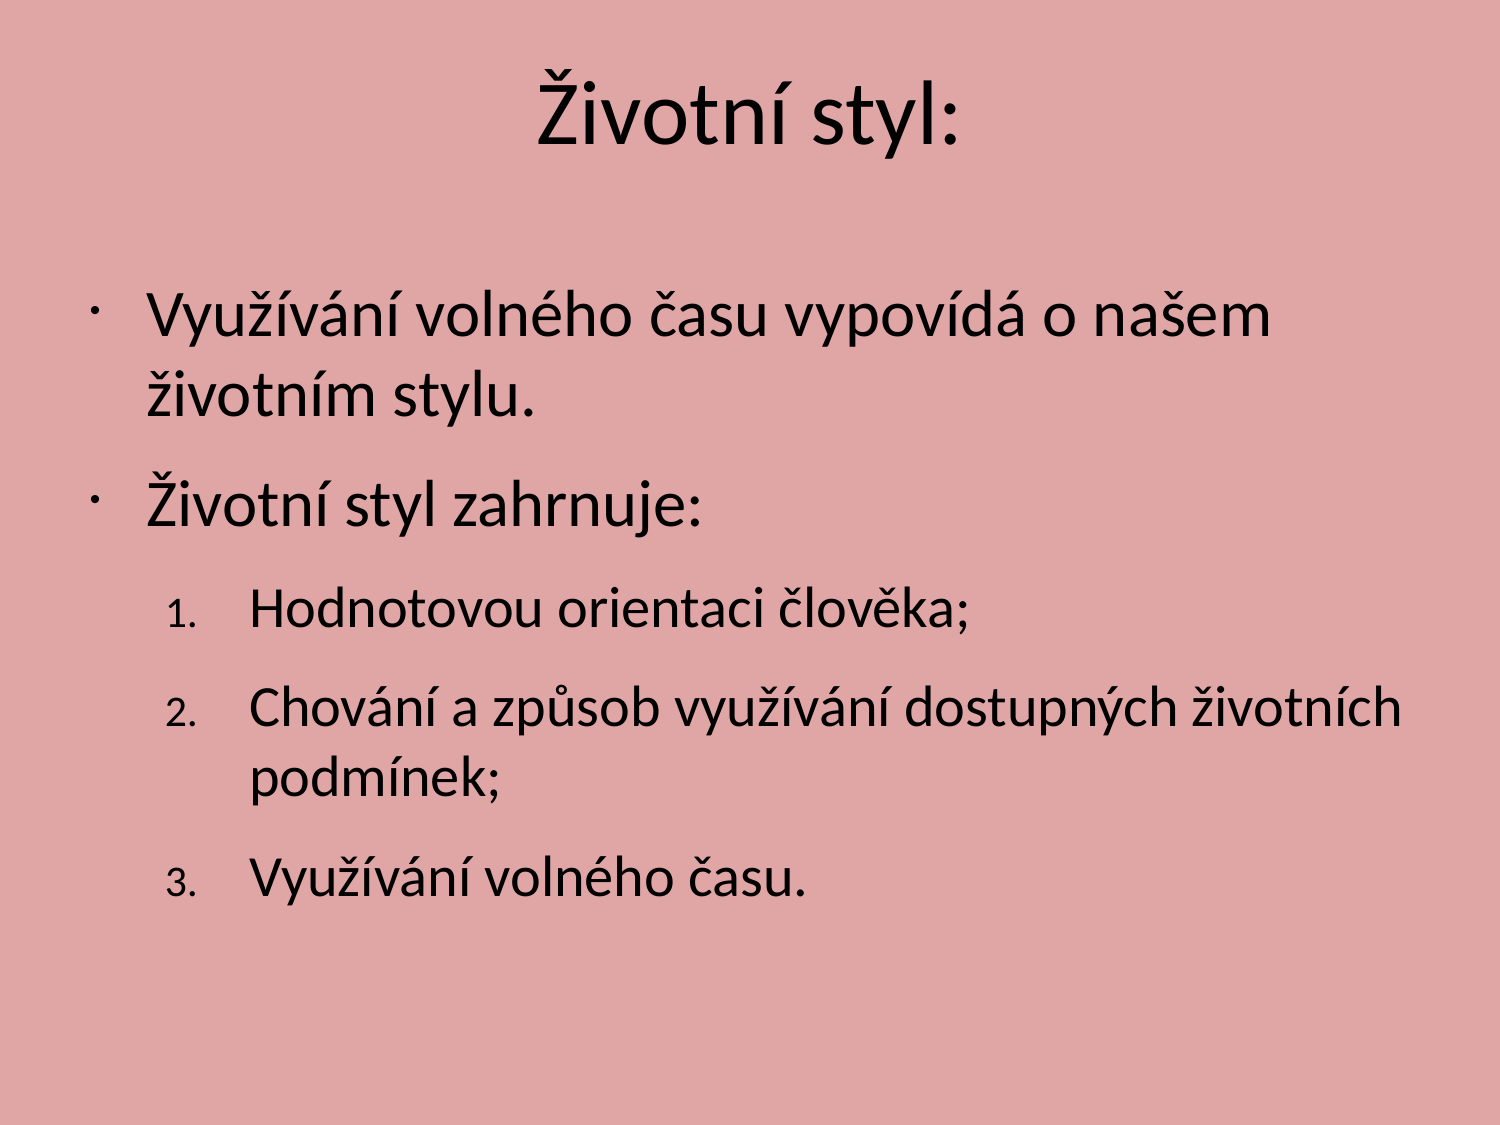

# Životní styl:
Využívání volného času vypovídá o našem životním stylu.
Životní styl zahrnuje:
Hodnotovou orientaci člověka;
Chování a způsob využívání dostupných životních podmínek;
Využívání volného času.